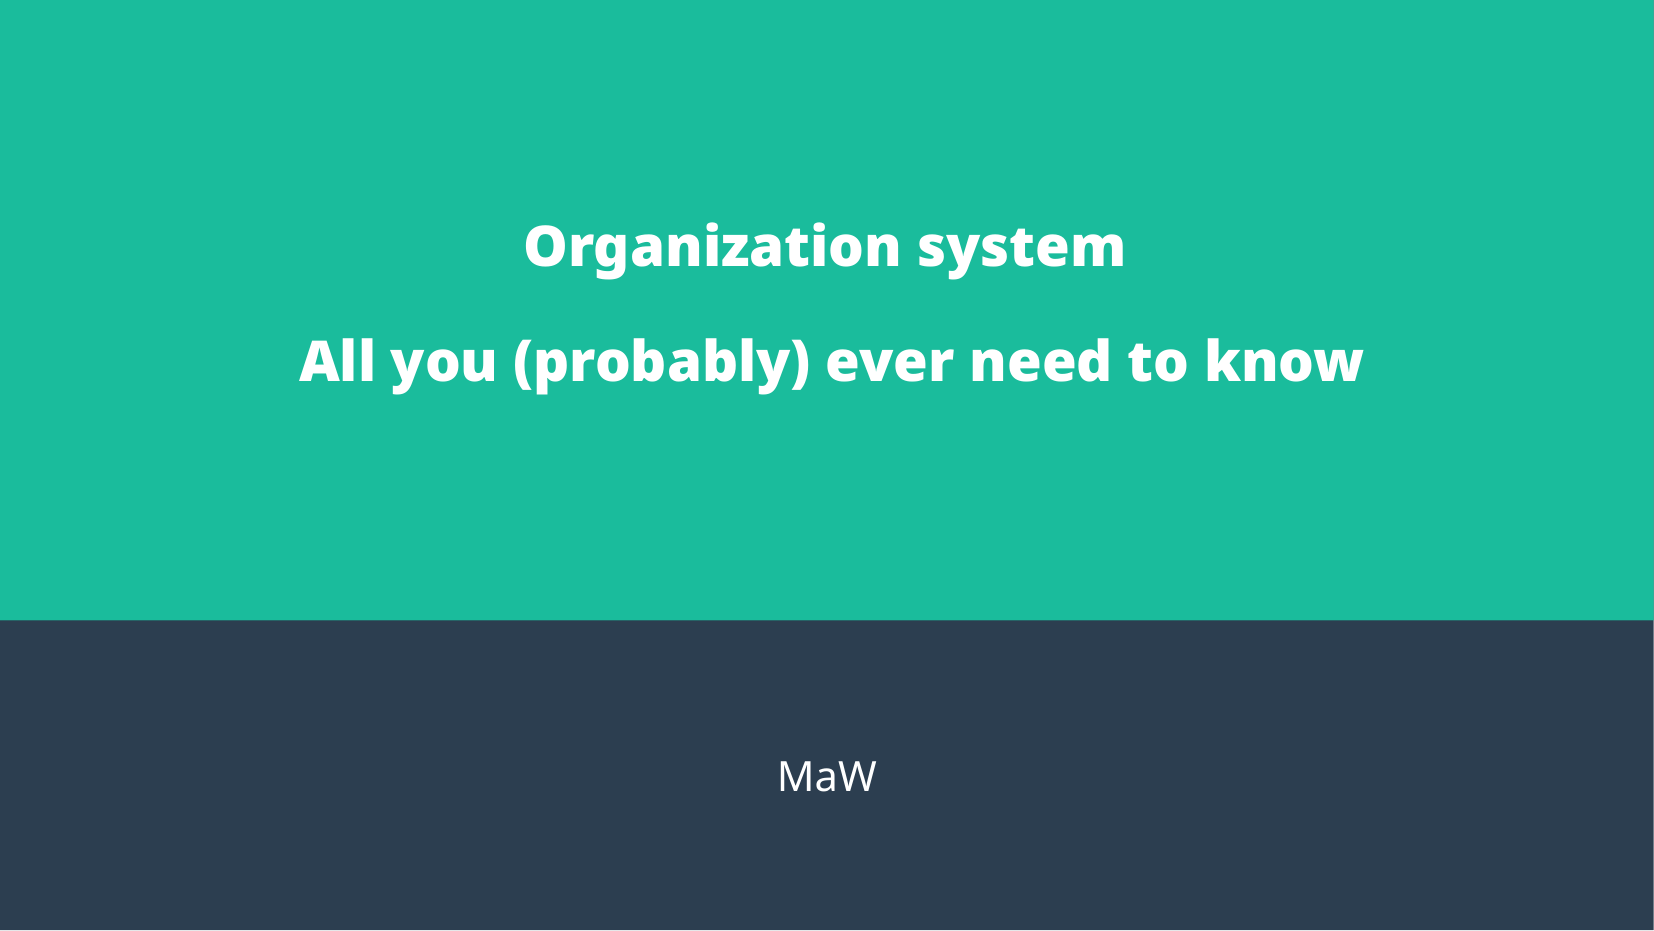

# Organization system All you (probably) ever need to know
MaW